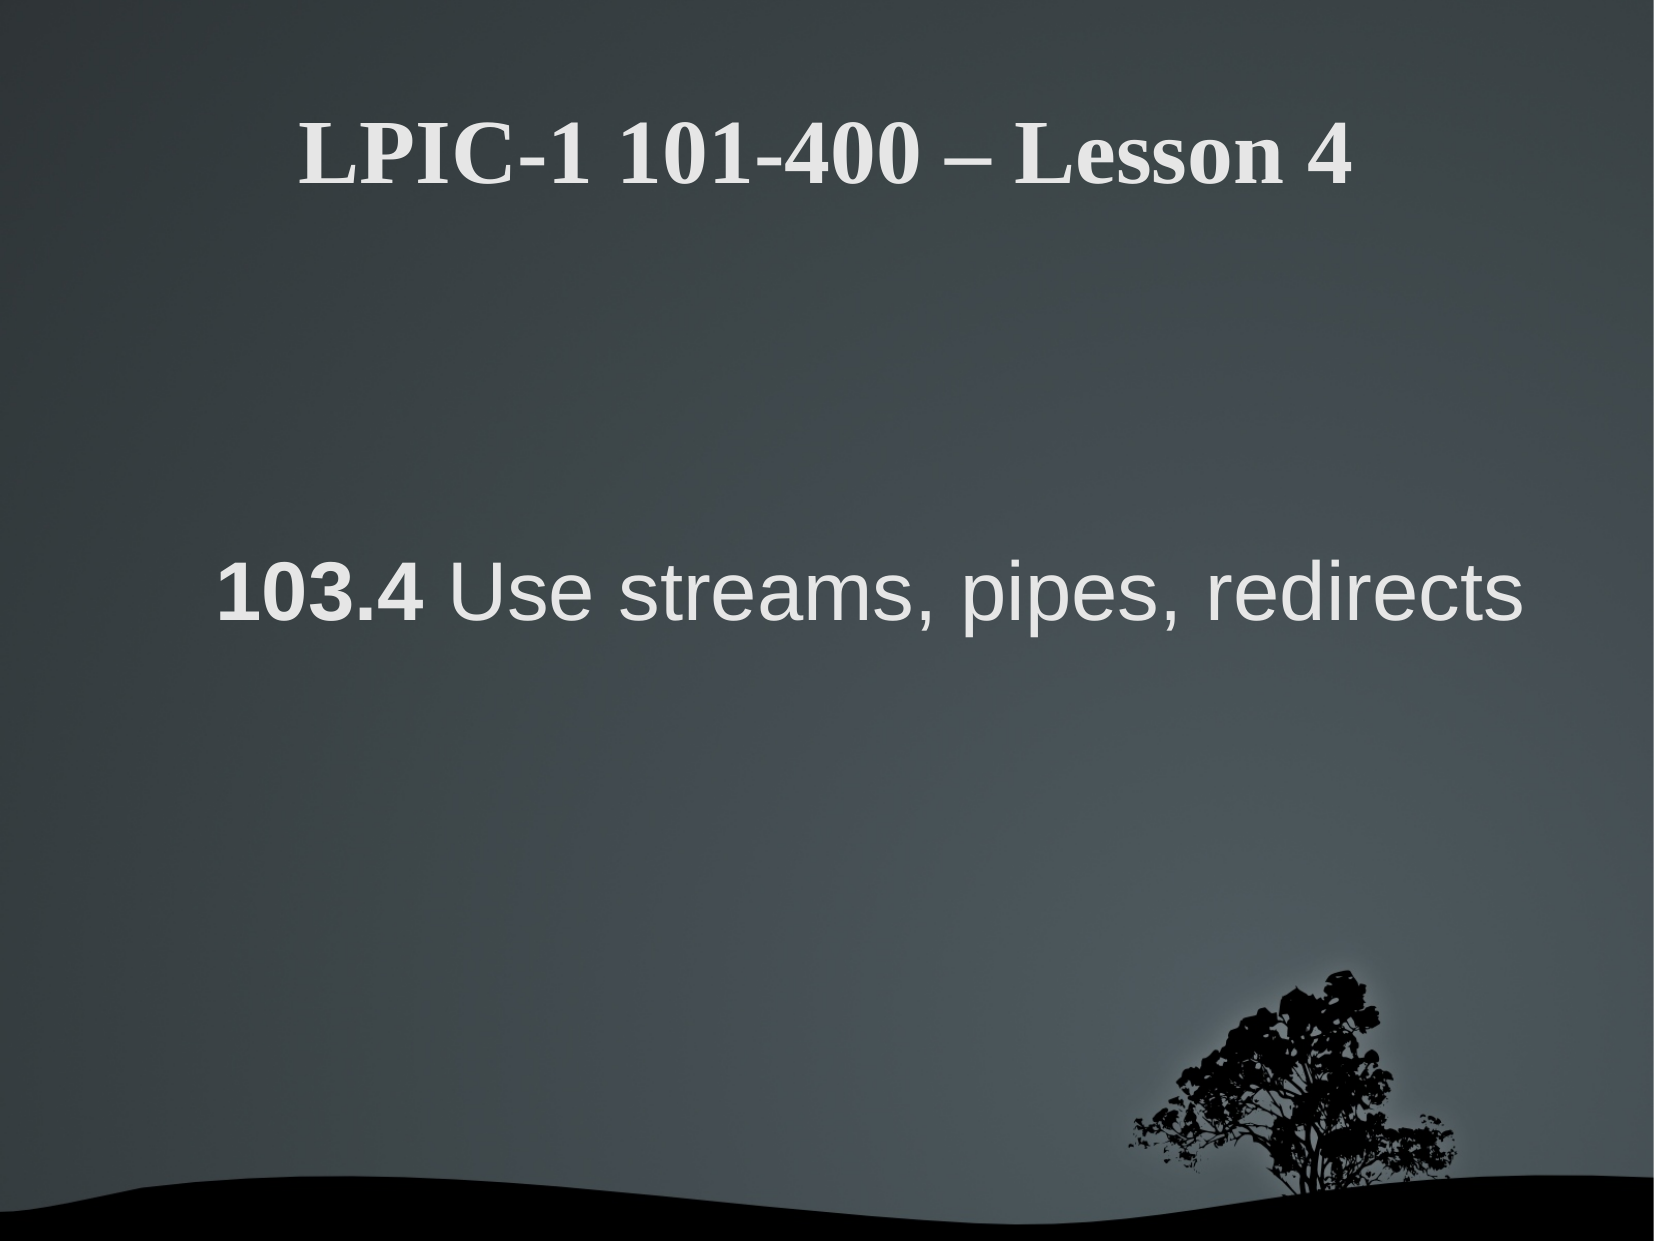

# LPIC-1 101-400 – Lesson 4
103.4 Use streams, pipes, redirects